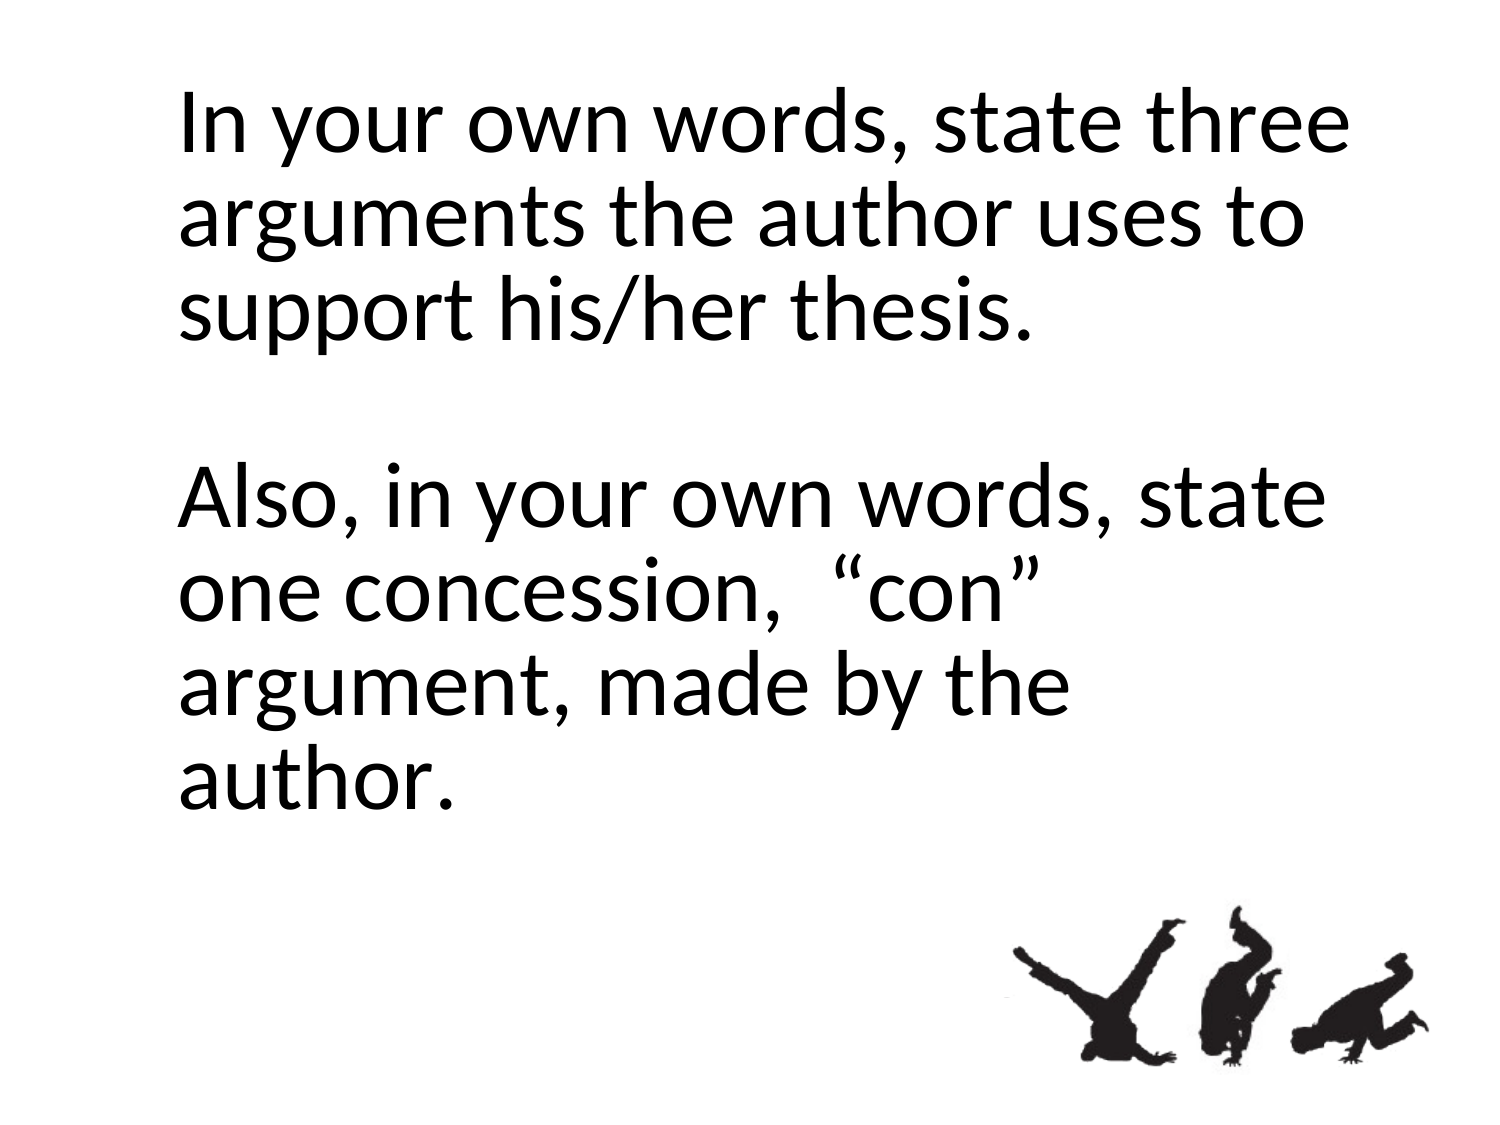

In your own words, state three arguments the author uses to support his/her thesis.
Also, in your own words, state one concession, “con” argument, made by the author.